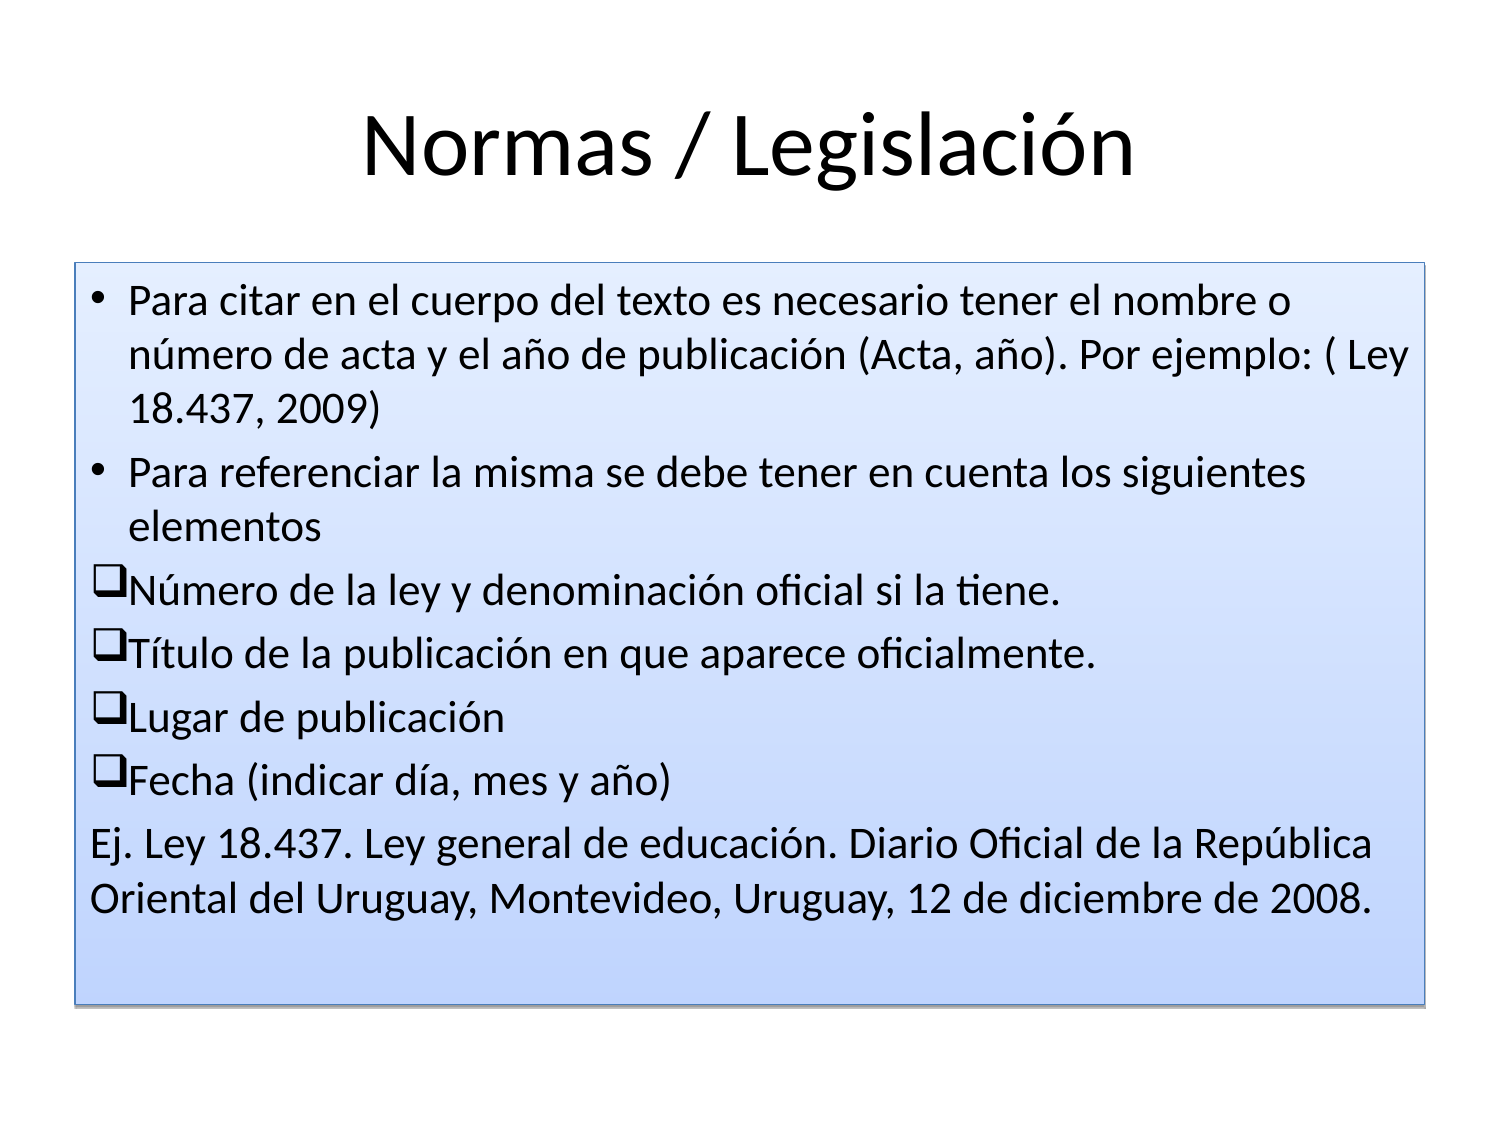

Normas / Legislación
Para citar en el cuerpo del texto es necesario tener el nombre o número de acta y el año de publicación (Acta, año). Por ejemplo: ( Ley 18.437, 2009)
Para referenciar la misma se debe tener en cuenta los siguientes elementos
Número de la ley y denominación oficial si la tiene.
Título de la publicación en que aparece oficialmente.
Lugar de publicación
Fecha (indicar día, mes y año)
Ej. Ley 18.437. Ley general de educación. Diario Oficial de la República Oriental del Uruguay, Montevideo, Uruguay, 12 de diciembre de 2008.